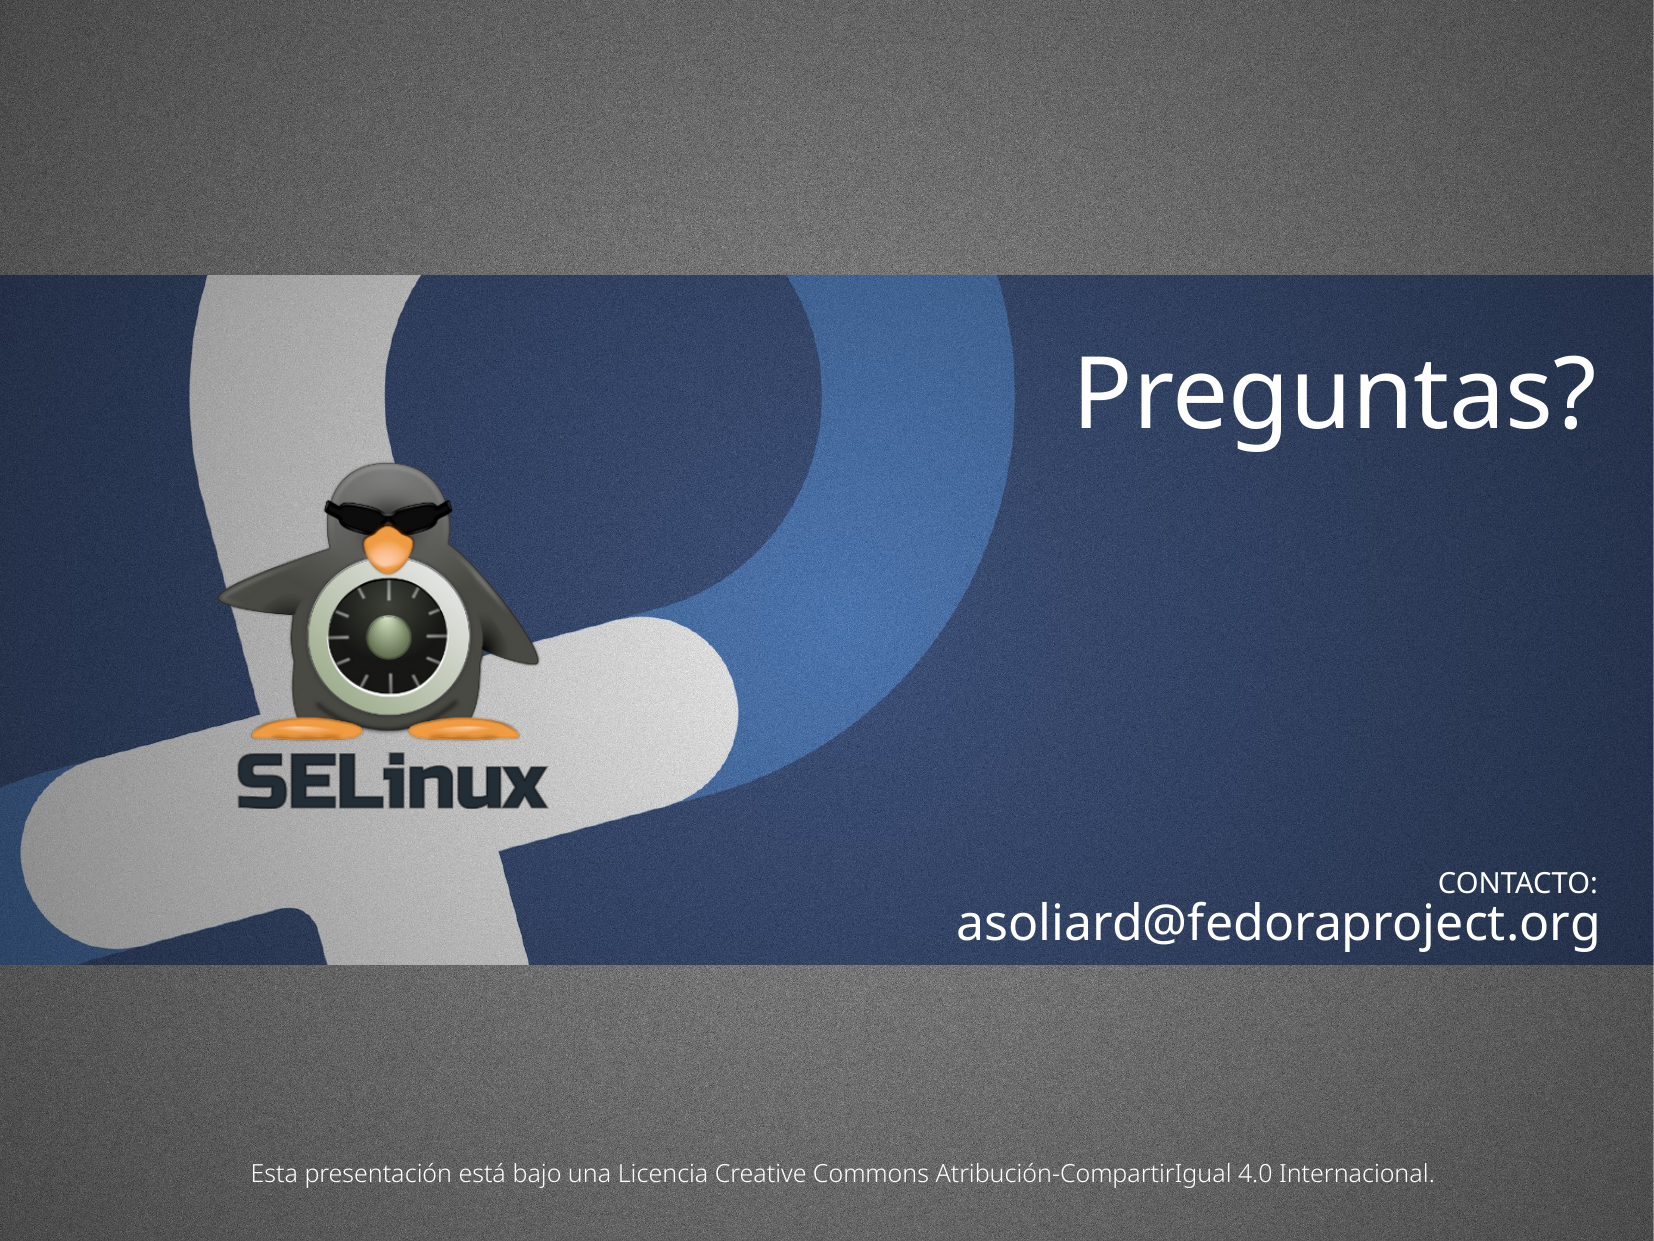

# Preguntas?
CONTACTO:
asoliard@fedoraproject.org
Esta presentación está bajo una Licencia Creative Commons Atribución-CompartirIgual 4.0 Internacional.